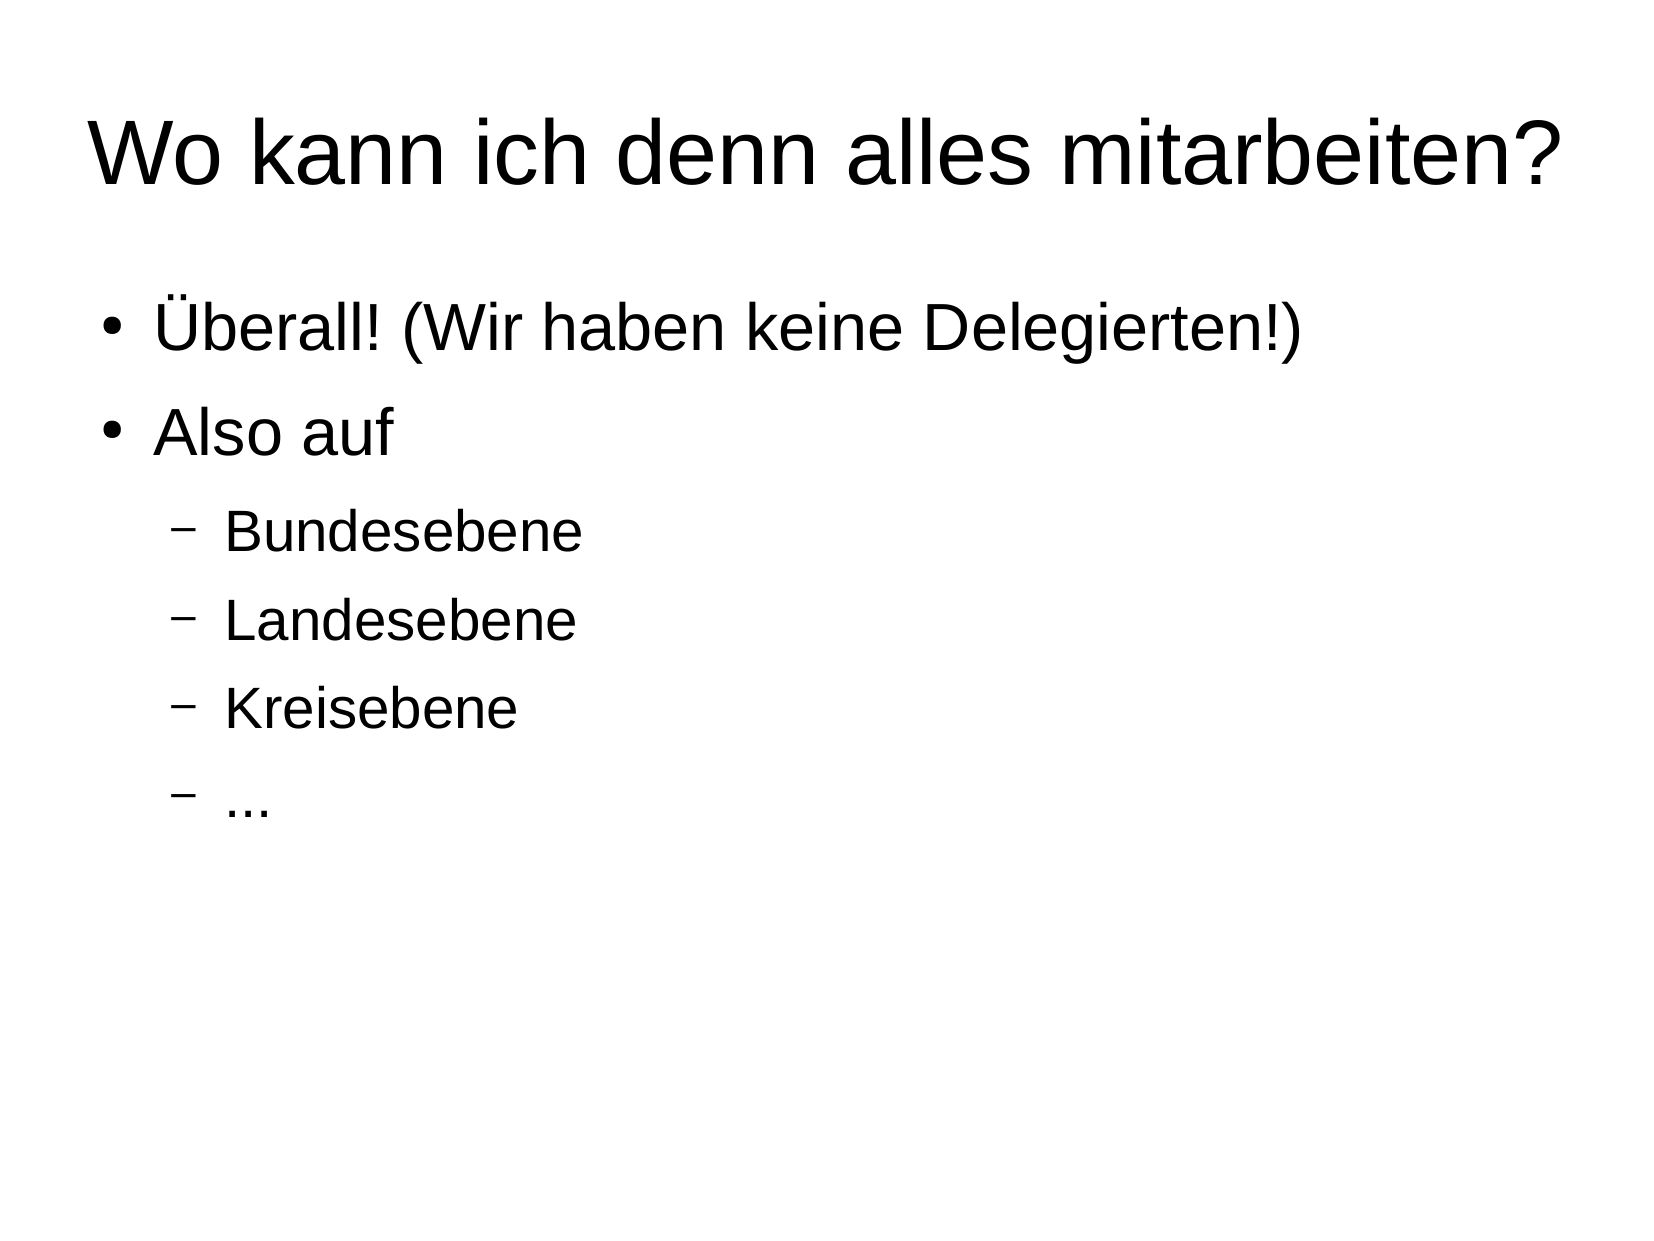

# Wo kann ich denn alles mitarbeiten?
Überall! (Wir haben keine Delegierten!)
Also auf
Bundesebene
Landesebene
Kreisebene
...